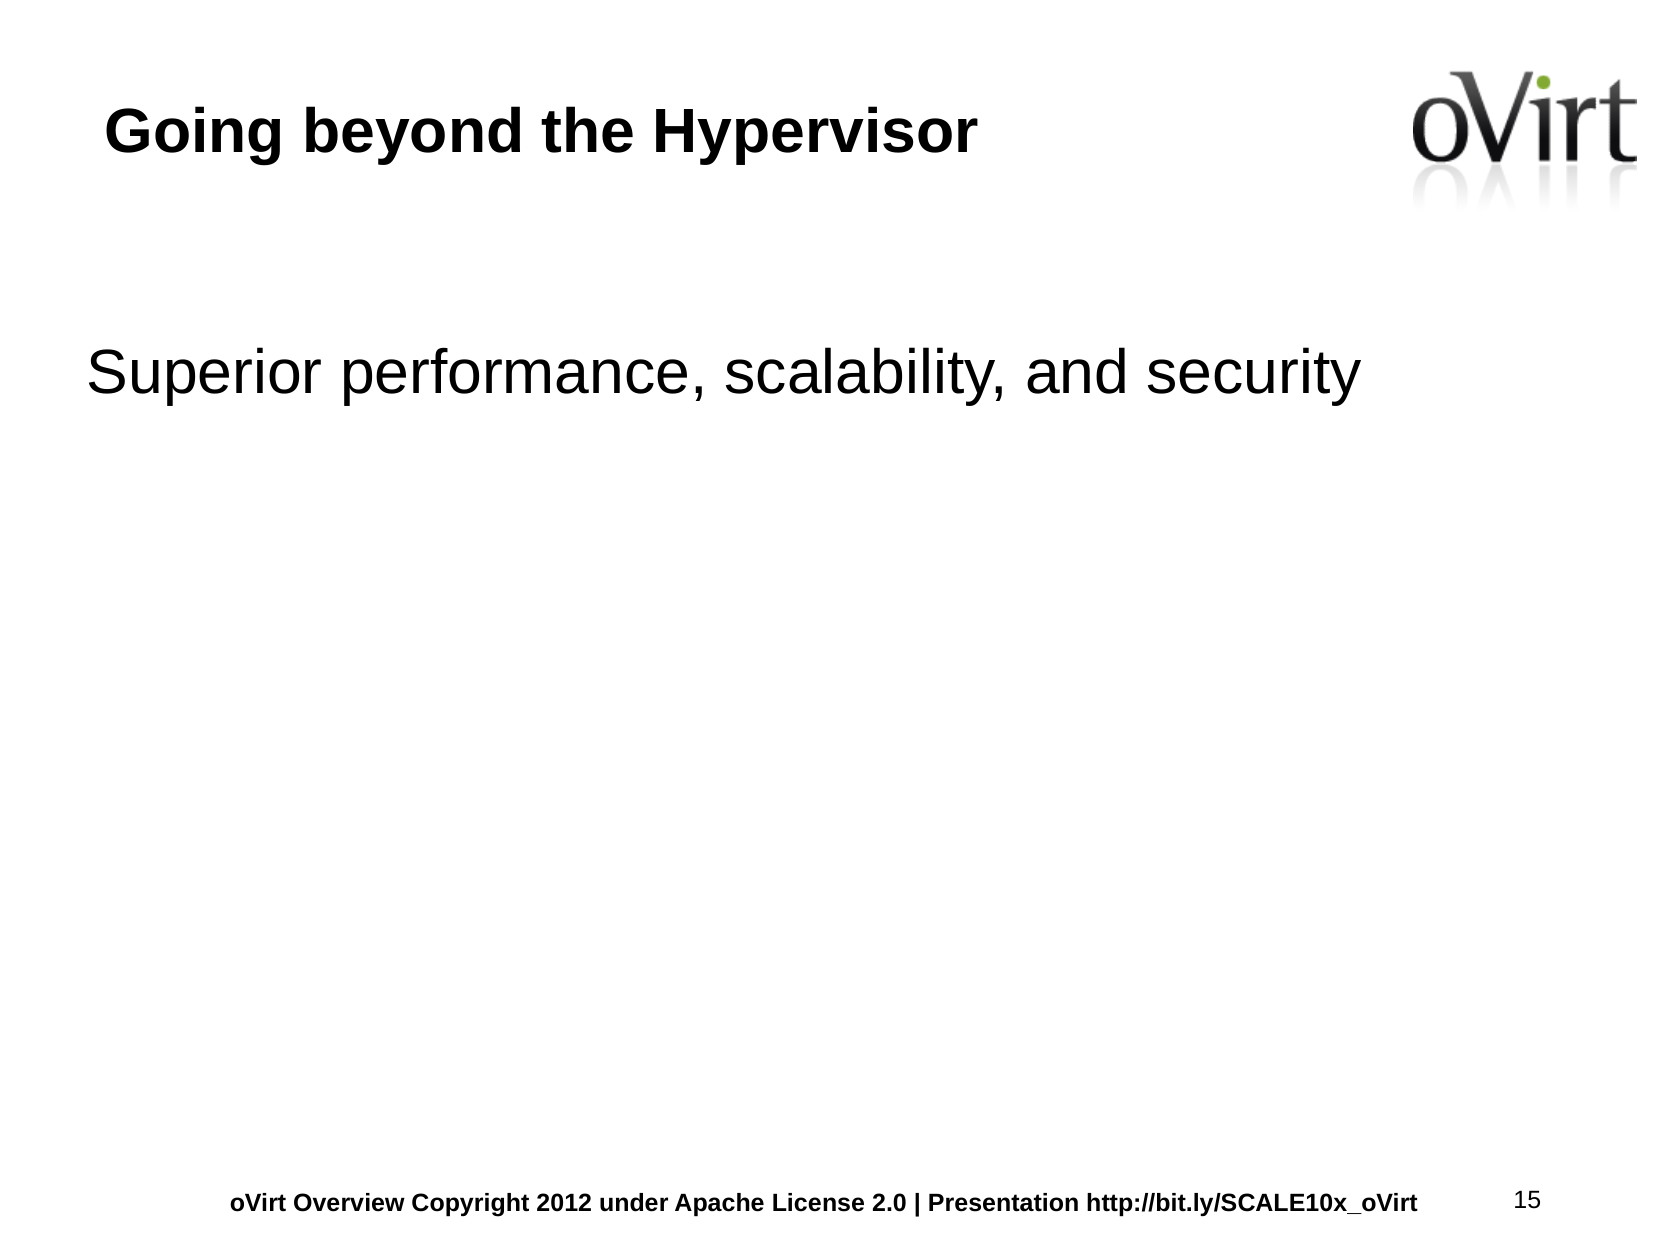

# Going beyond the Hypervisor
Superior performance, scalability, and security